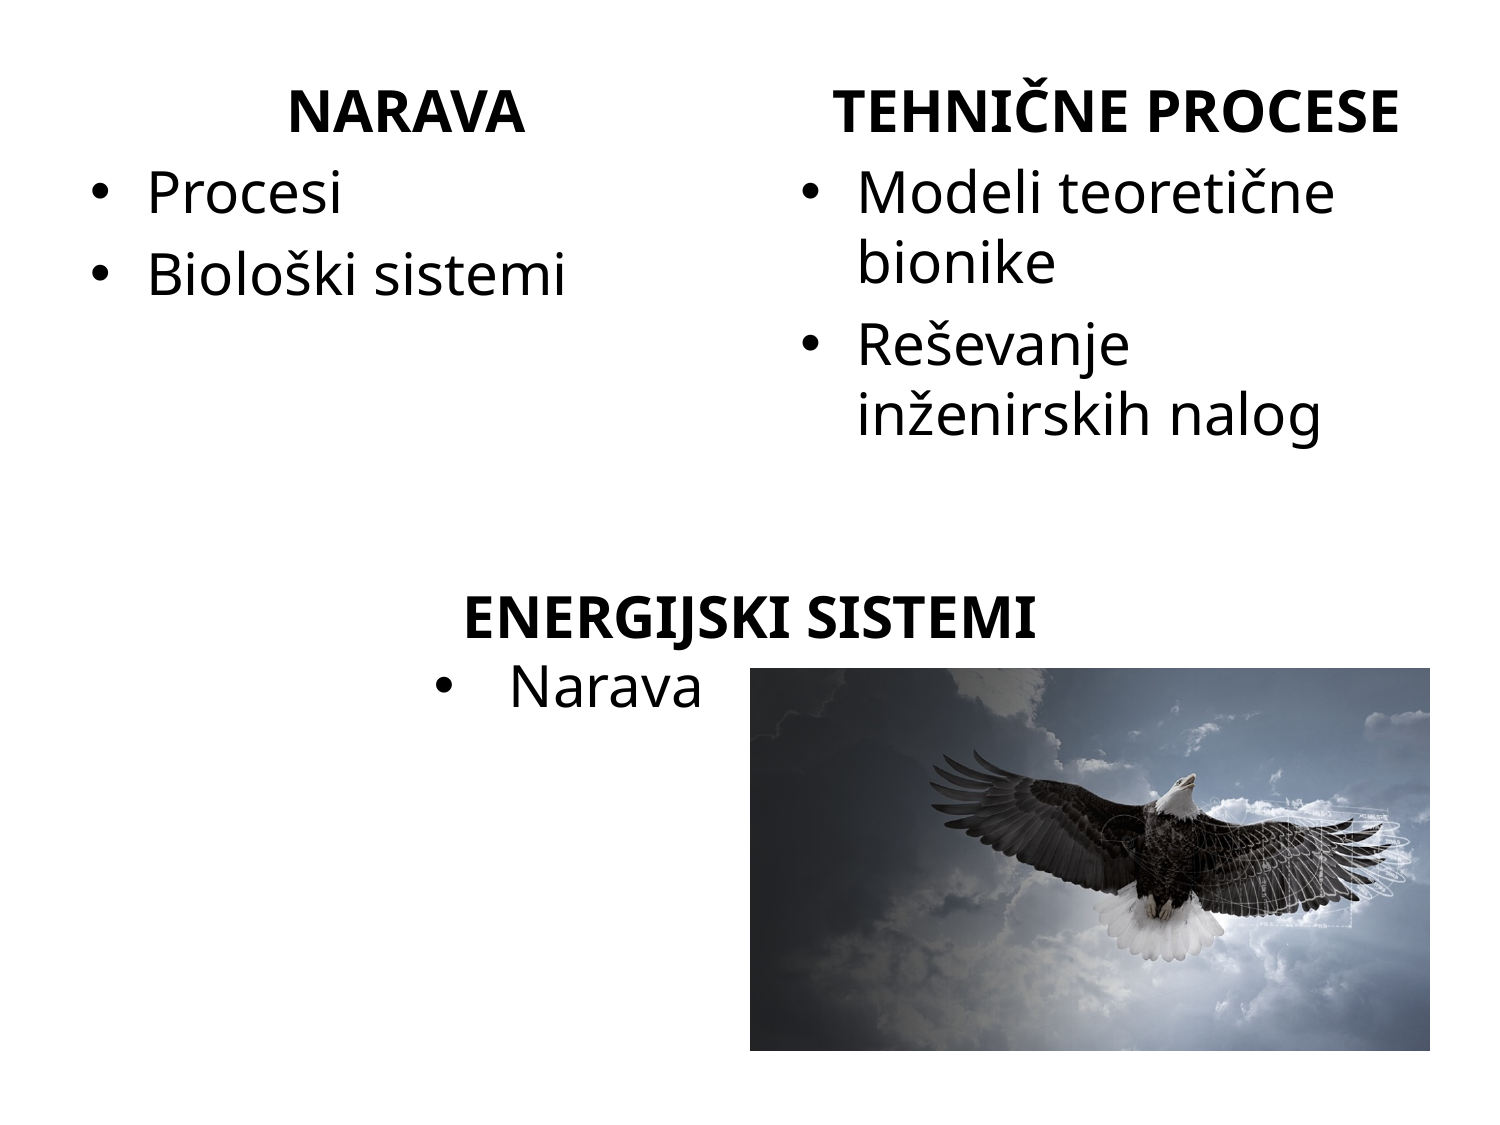

# NARAVA
Procesi
Biološki sistemi
TEHNIČNE PROCESE
Modeli teoretične bionike
Reševanje inženirskih nalog
ENERGIJSKI SISTEMI
Narava